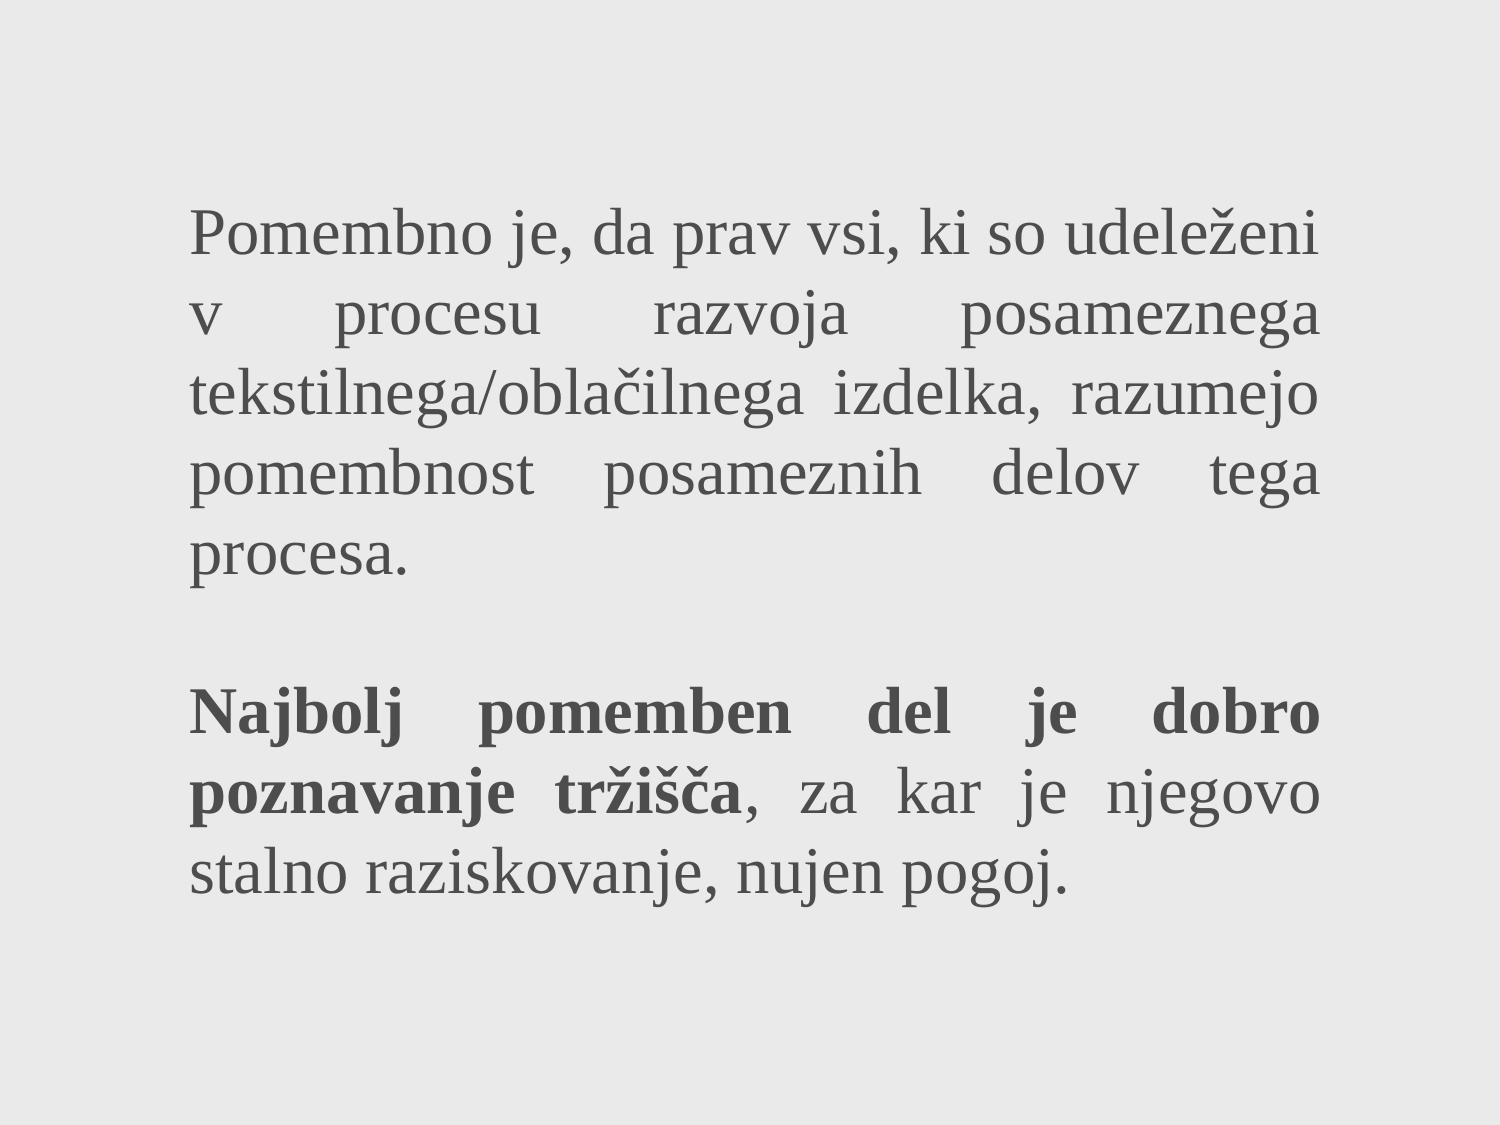

Pomembno je, da prav vsi, ki so udeleženi v procesu razvoja posameznega tekstilnega/oblačilnega izdelka, razumejo pomembnost posameznih delov tega procesa.
Najbolj pomemben del je dobro poznavanje tržišča, za kar je njegovo stalno raziskovanje, nujen pogoj.